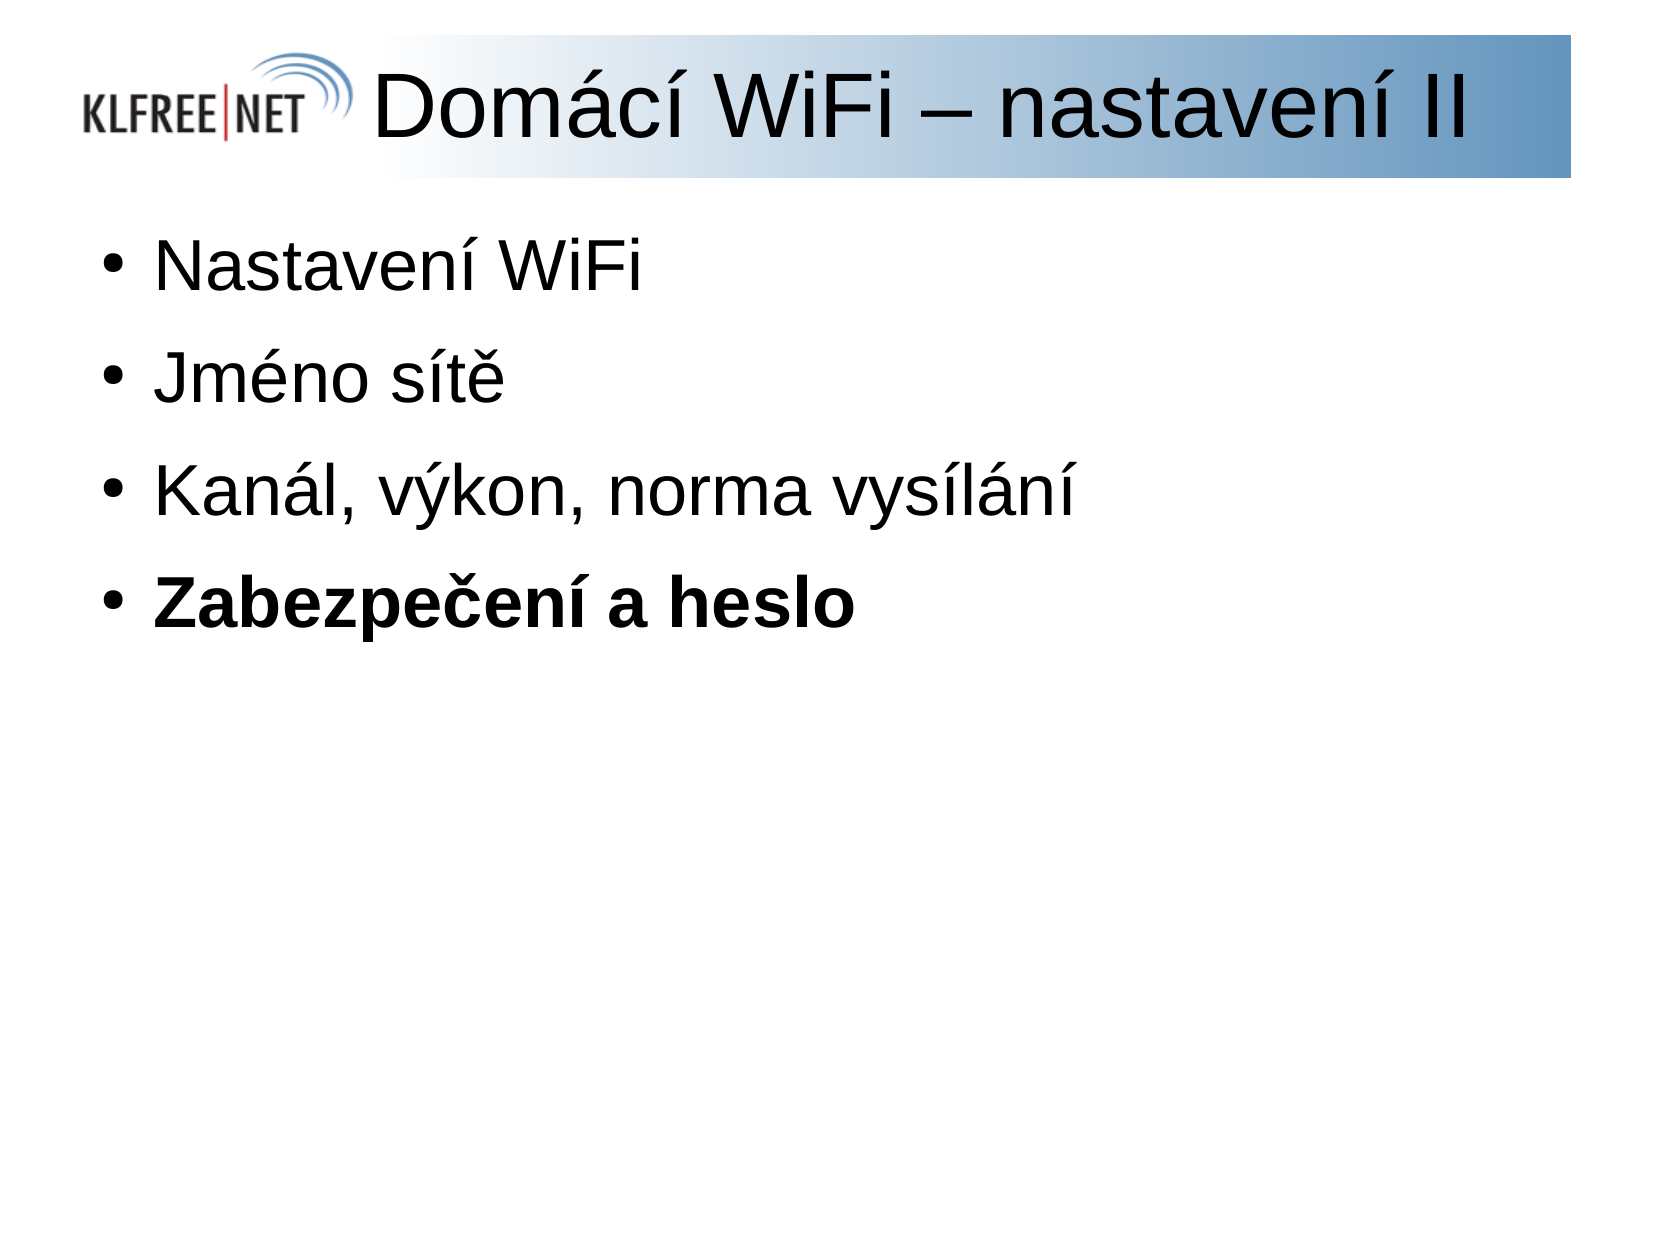

# Domácí WiFi – nastavení II
Nastavení WiFi
Jméno sítě
Kanál, výkon, norma vysílání
Zabezpečení a heslo